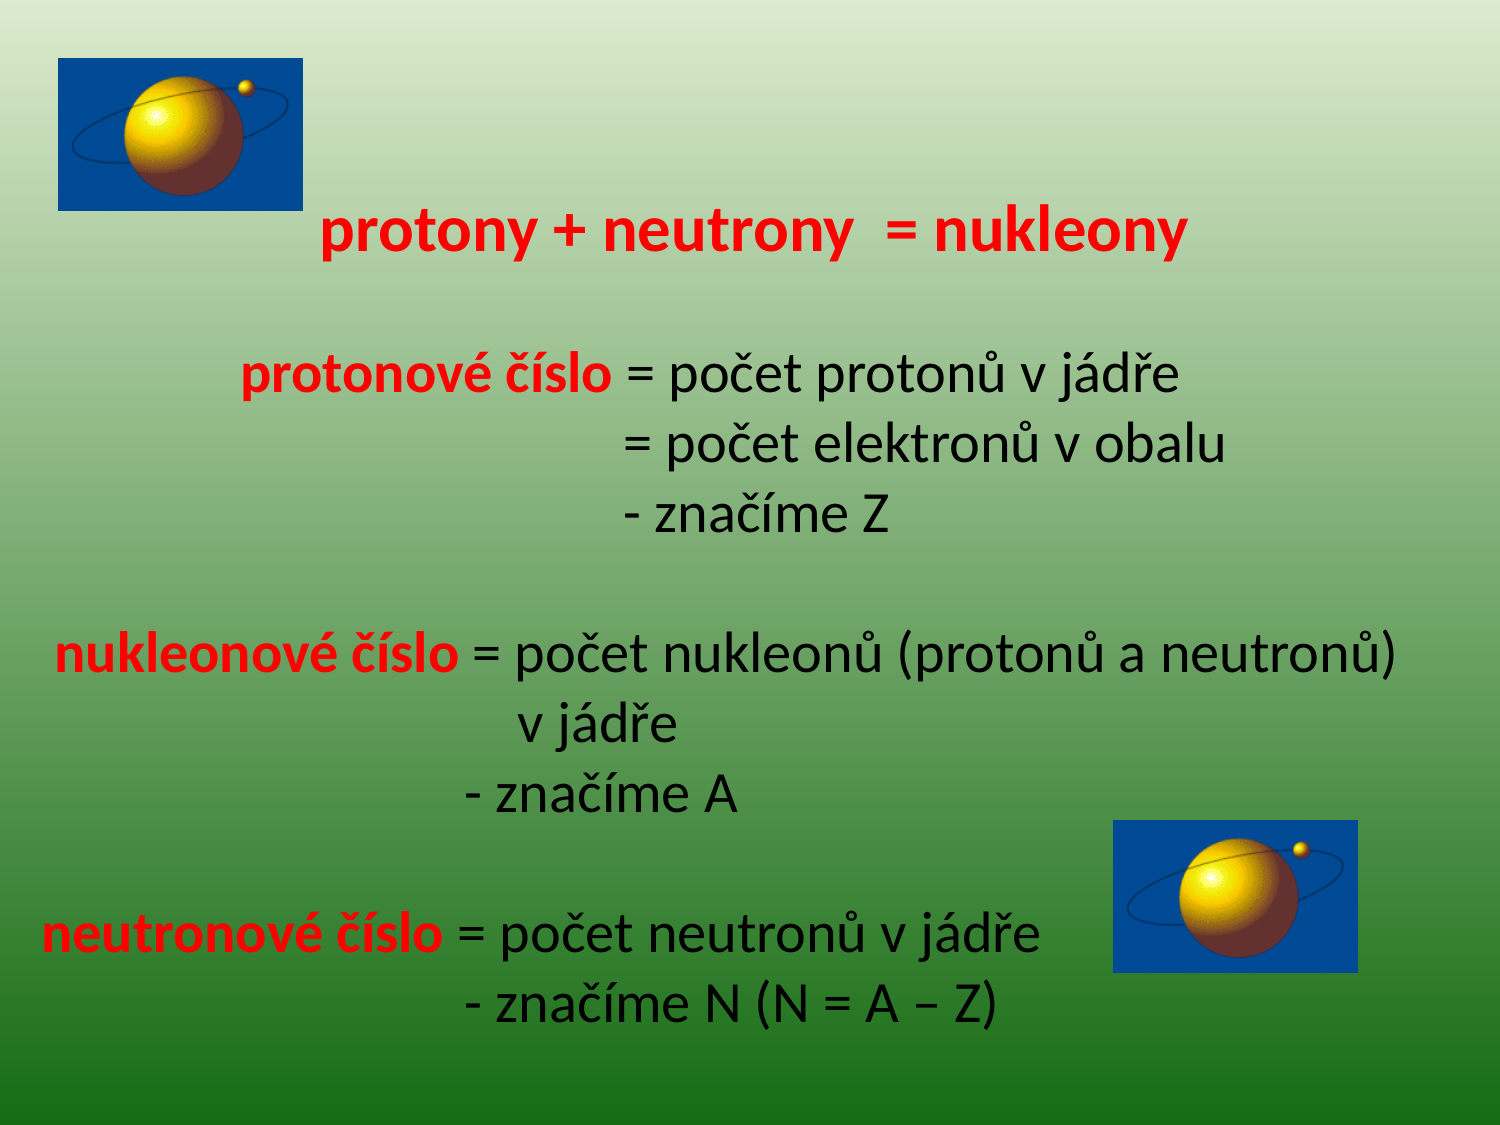

# protony + neutrony = nukleony protonové číslo = počet protonů v jádře = počet elektronů v obalu - značíme Z nukleonové číslo = počet nukleonů (protonů a neutronů) v jádře - značíme A neutronové číslo = počet neutronů v jádře - značíme N (N = A – Z)